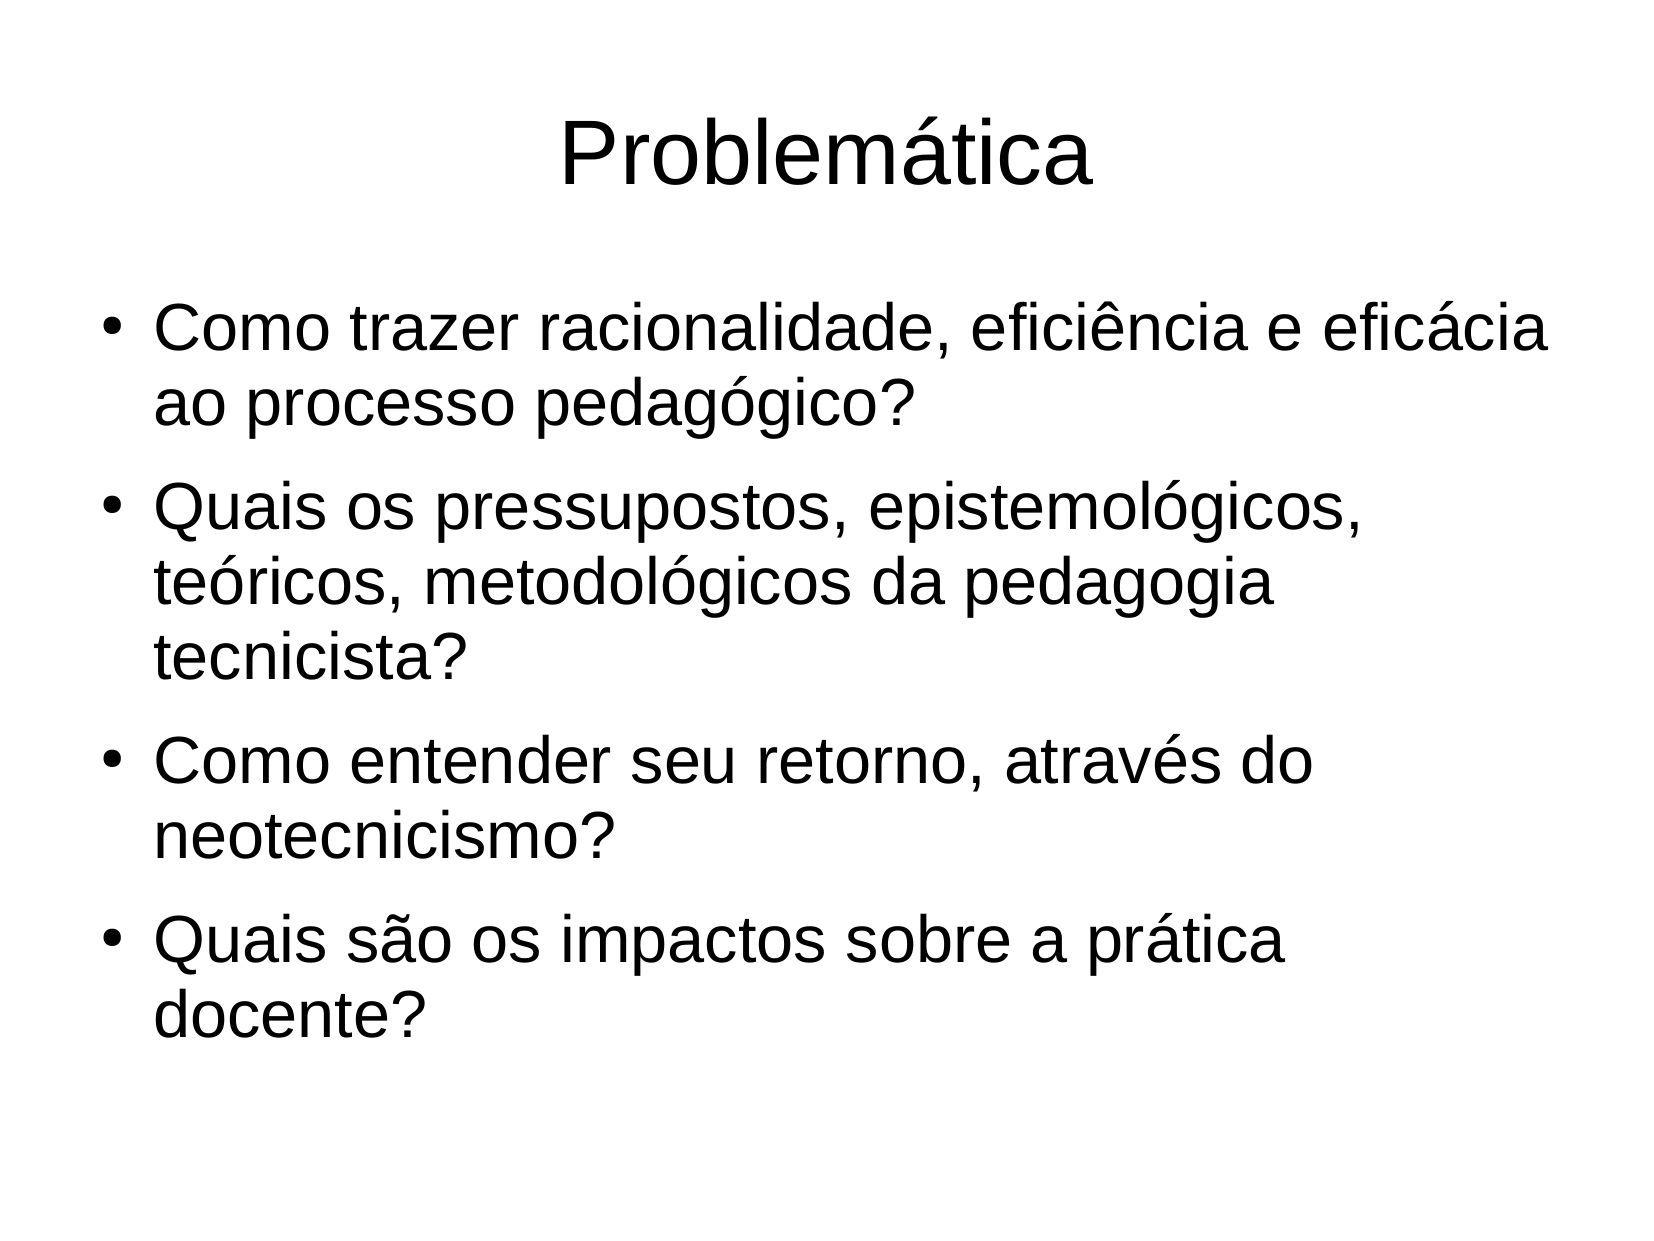

# Problemática
Como trazer racionalidade, eficiência e eficácia ao processo pedagógico?
Quais os pressupostos, epistemológicos, teóricos, metodológicos da pedagogia tecnicista?
Como entender seu retorno, através do neotecnicismo?
Quais são os impactos sobre a prática docente?